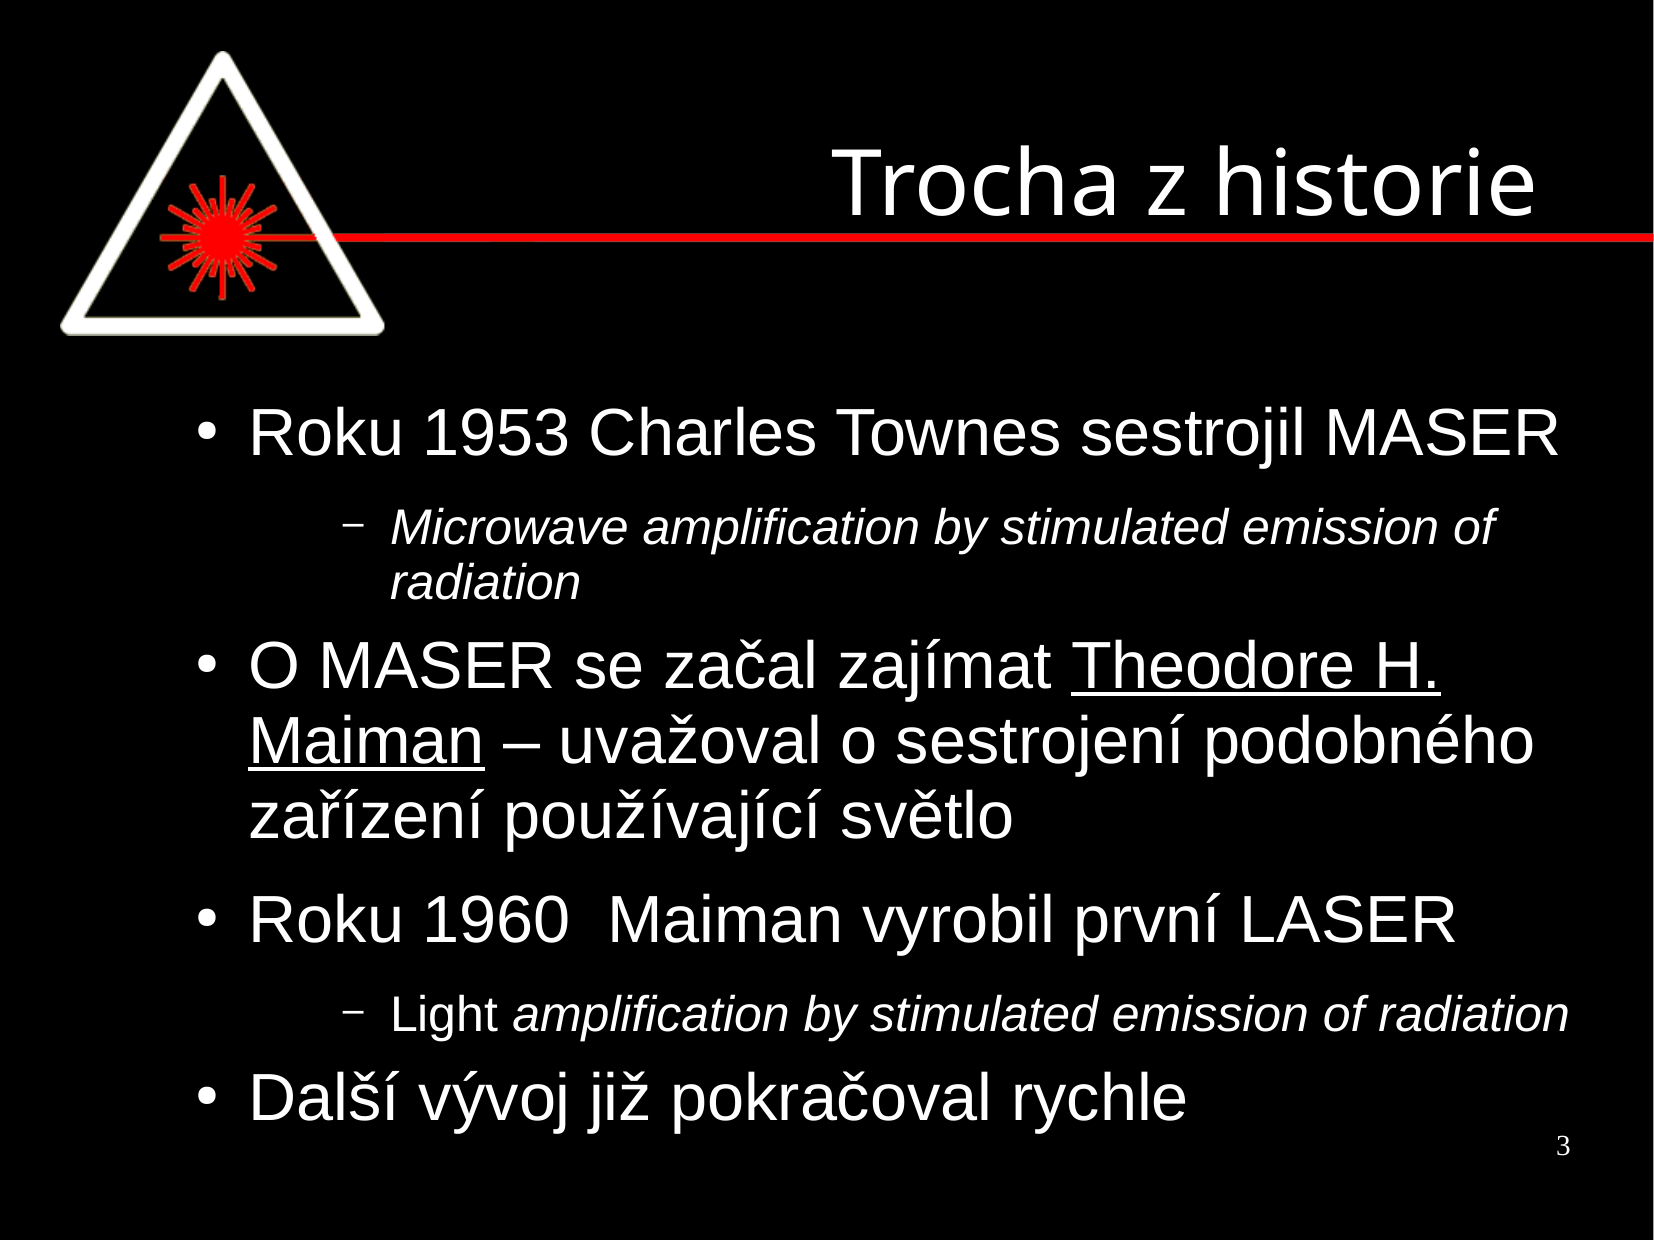

# Trocha z historie
Roku 1953 Charles Townes sestrojil MASER
Microwave amplification by stimulated emission of radiation
O MASER se začal zajímat Theodore H. Maiman – uvažoval o sestrojení podobného zařízení používající světlo
Roku 1960 Maiman vyrobil první LASER
Light amplification by stimulated emission of radiation
Další vývoj již pokračoval rychle
3